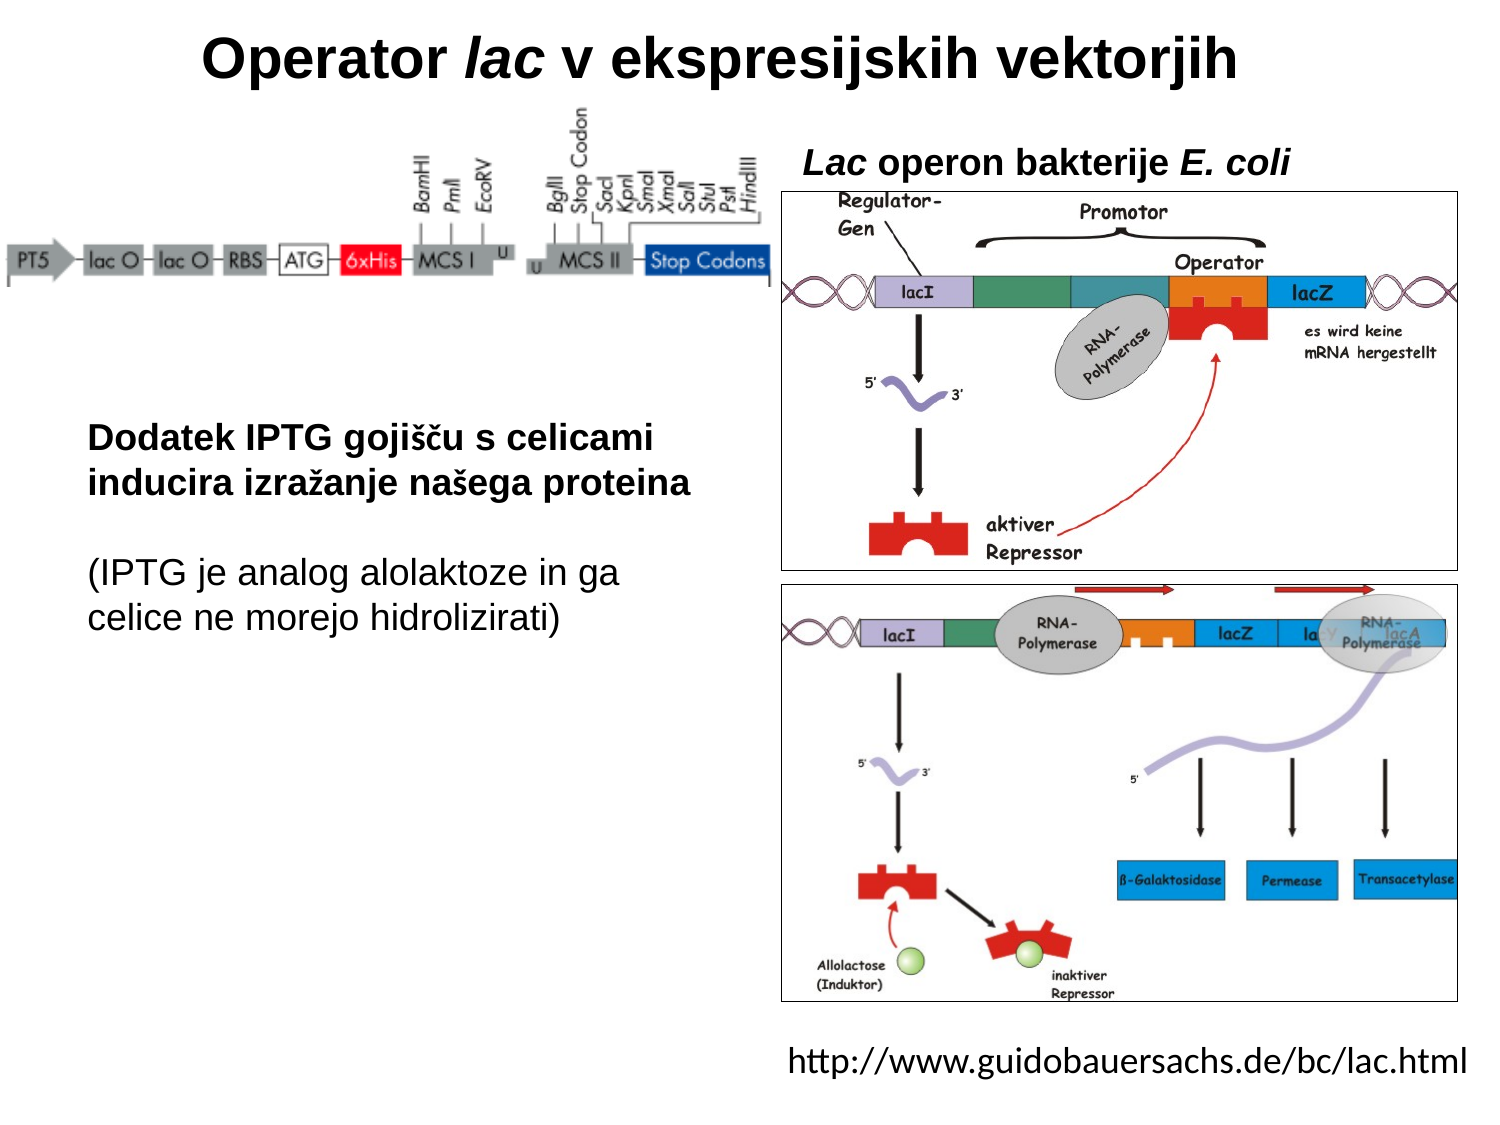

Operator lac v ekspresijskih vektorjih
Lac operon bakterije E. coli
Dodatek IPTG gojišču s celicami
inducira izražanje našega proteina
(IPTG je analog alolaktoze in ga
celice ne morejo hidrolizirati)
http://www.guidobauersachs.de/bc/lac.html